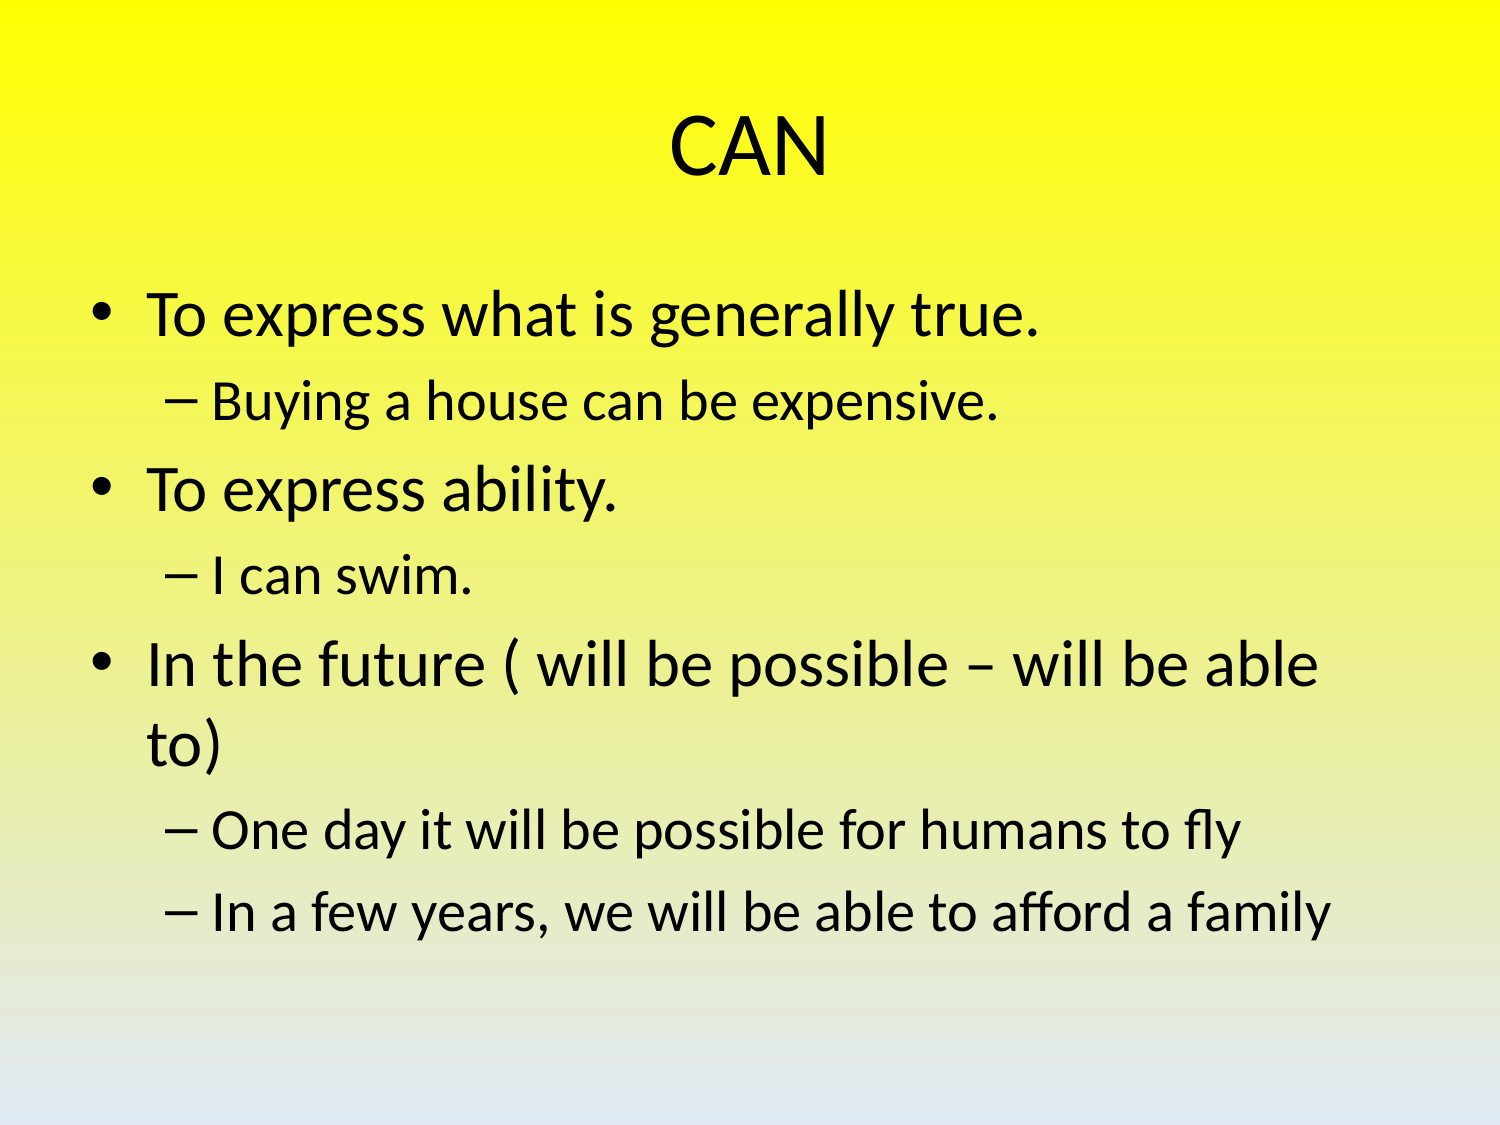

# CAN
To express what is generally true.
Buying a house can be expensive.
To express ability.
I can swim.
In the future ( will be possible – will be able to)
One day it will be possible for humans to fly
In a few years, we will be able to afford a family